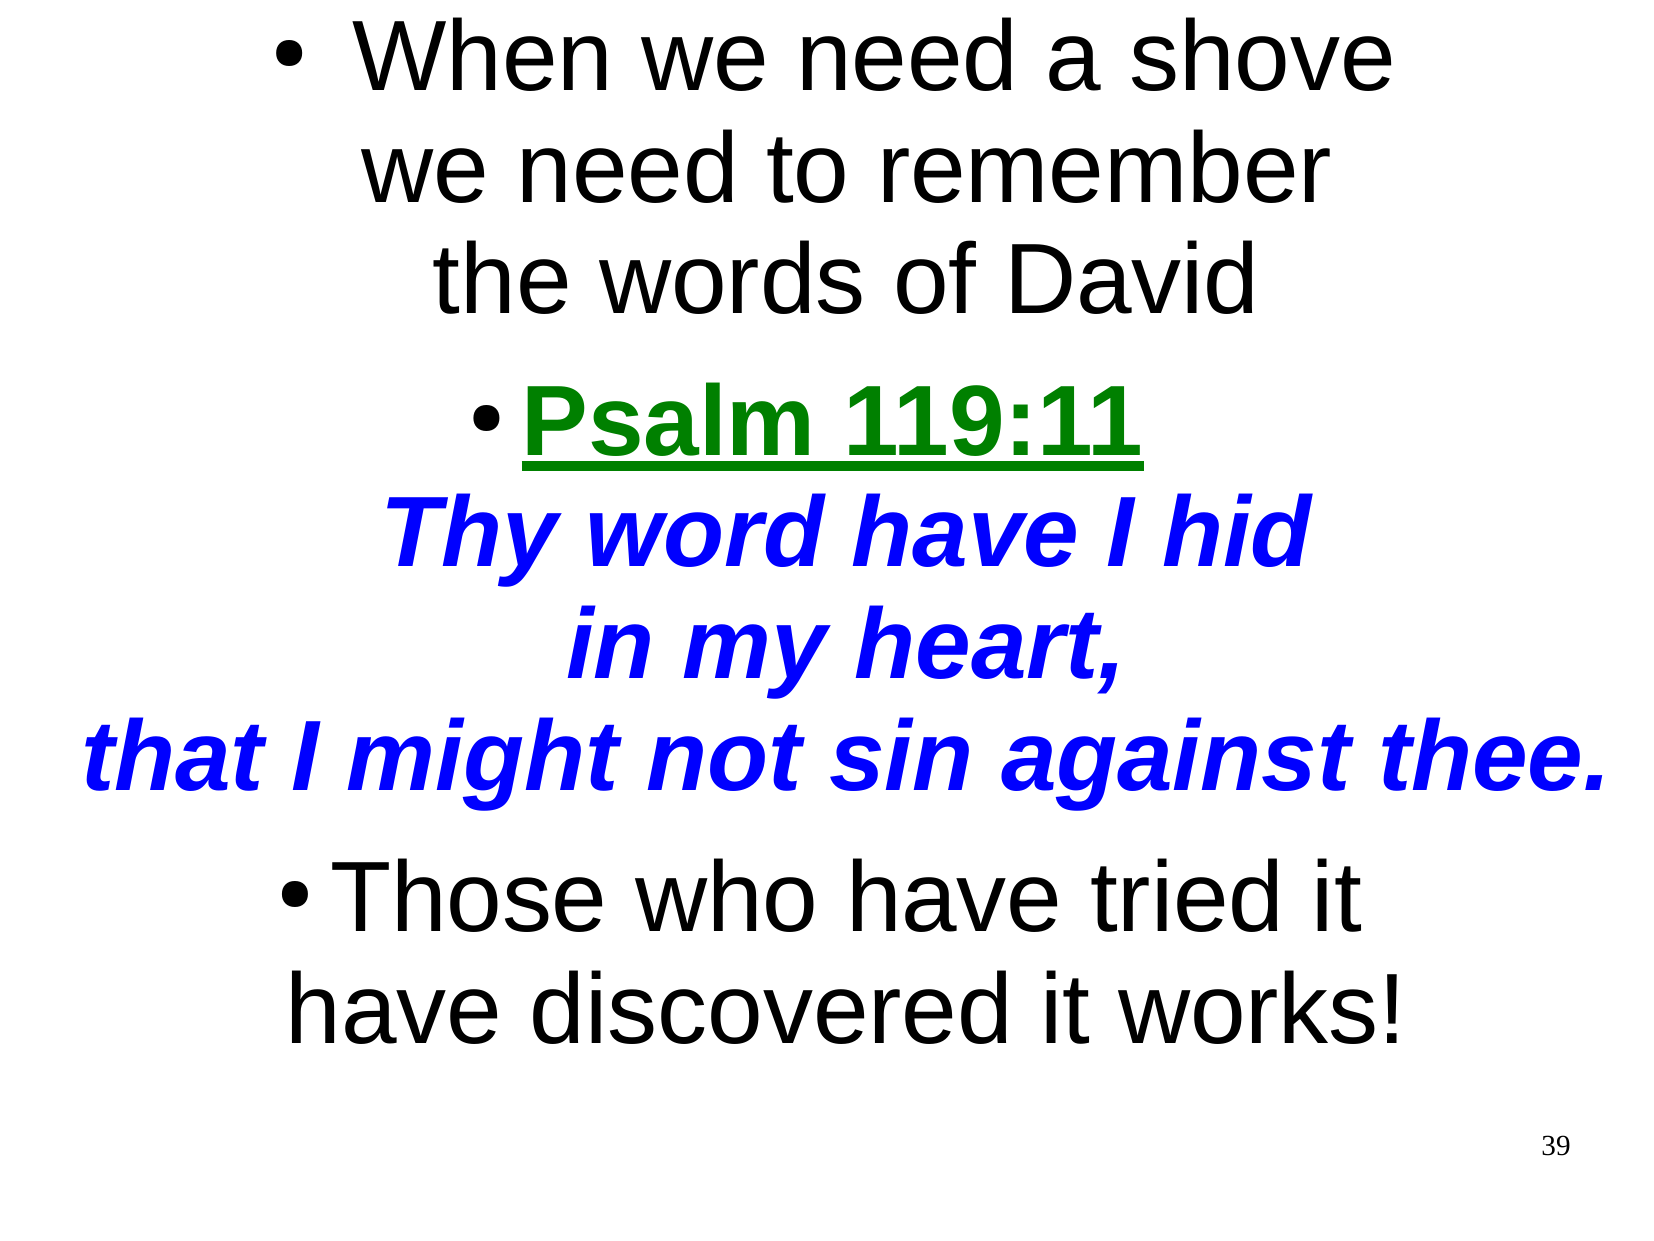

# When we need a shove we need to remember the words of David
Psalm 119:11 
Thy word have I hid
in my heart,
that I might not sin against thee.
Those who have tried it
have discovered it works!
39